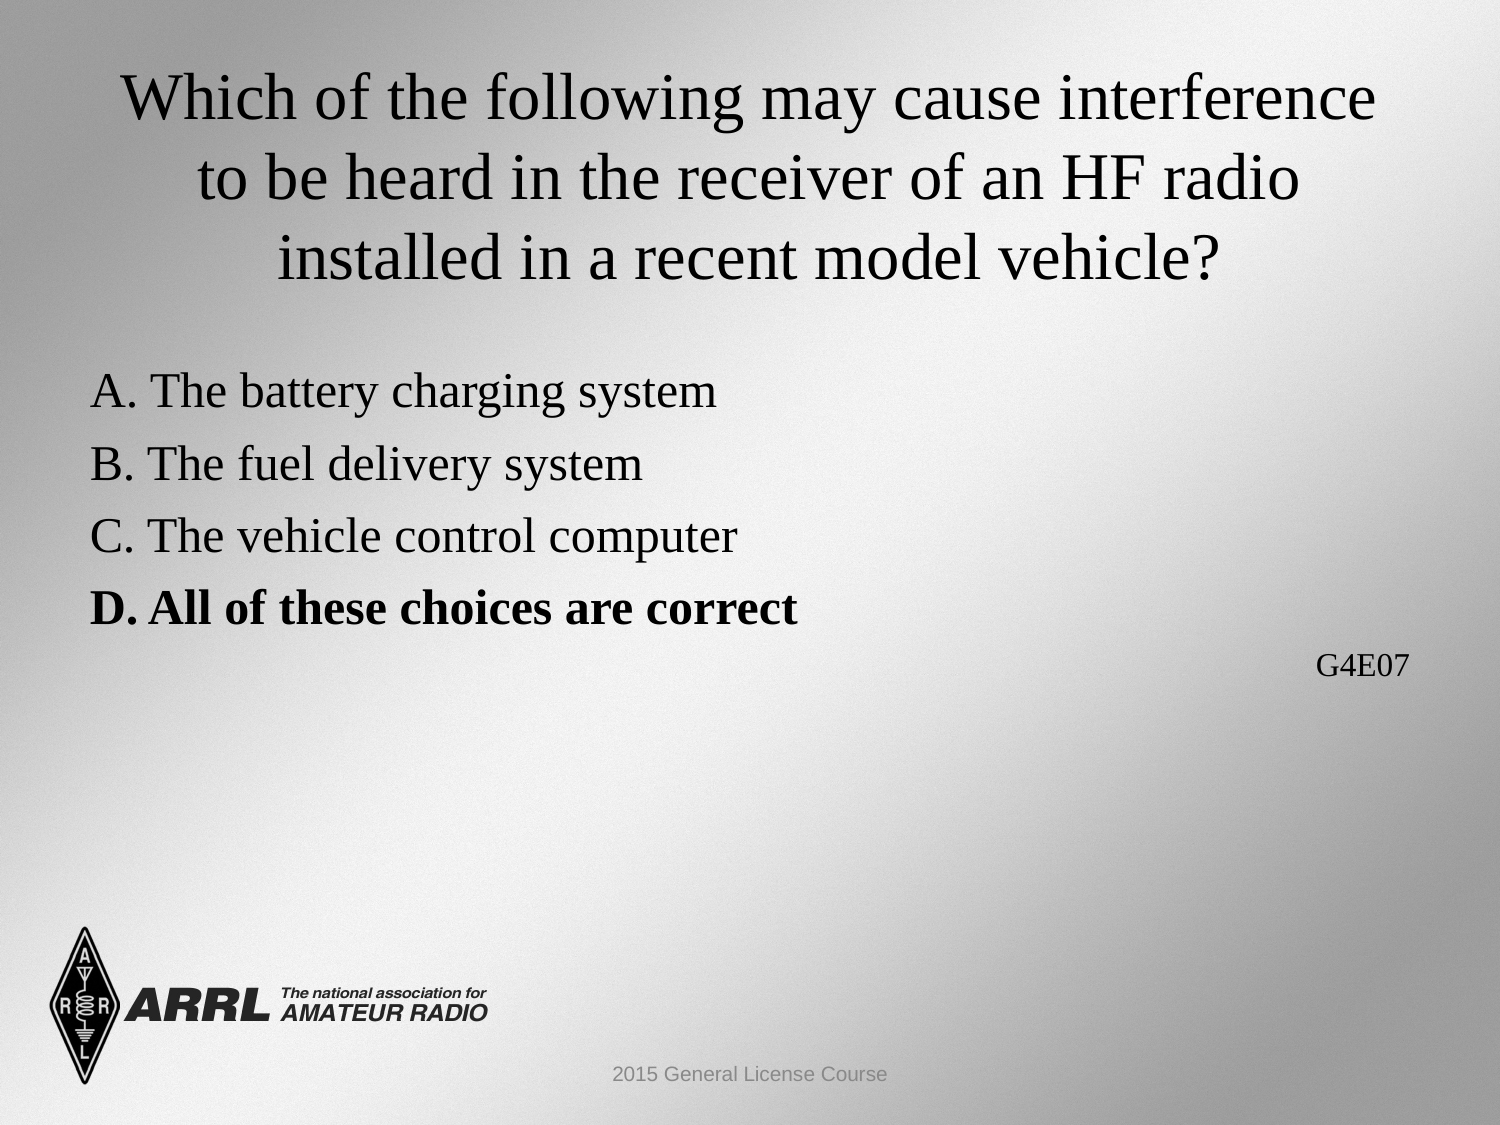

# Which of the following may cause interference to be heard in the receiver of an HF radio installed in a recent model vehicle?
A. The battery charging system
B. The fuel delivery system
C. The vehicle control computer
D. All of these choices are correct
 G4E07
2015 General License Course